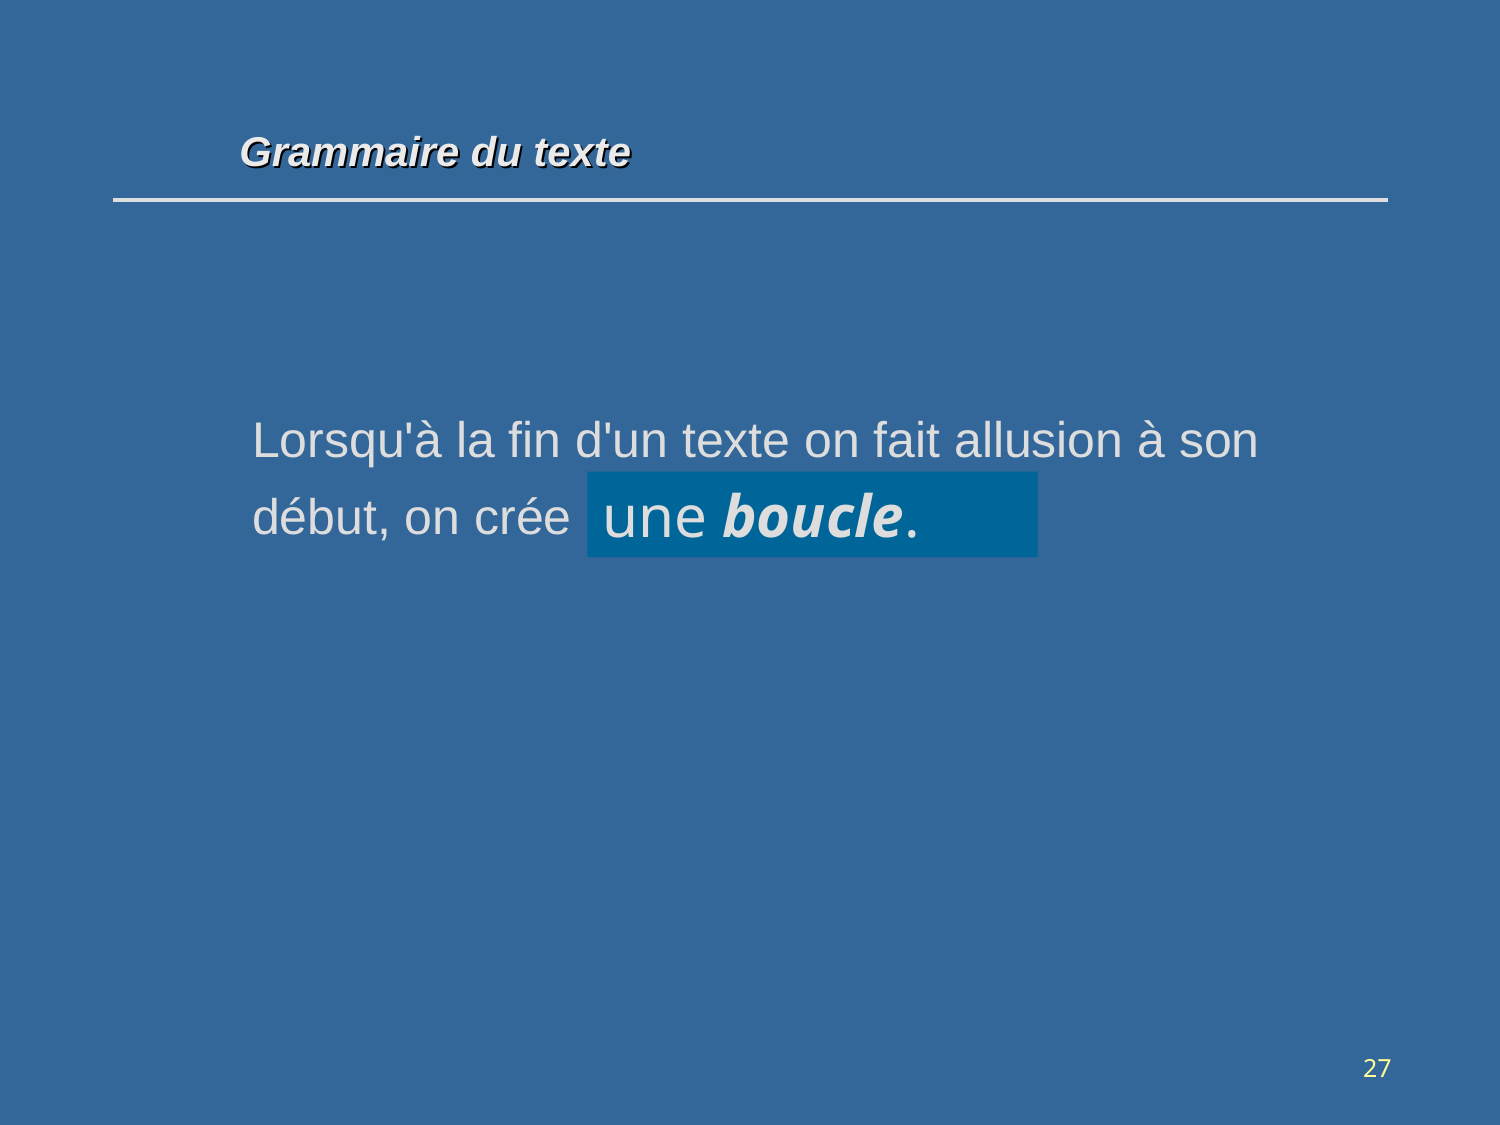

Grammaire du texte
Lorsqu'à la fin d'un texte on fait allusion à son début, on crée ...
une boucle.
27